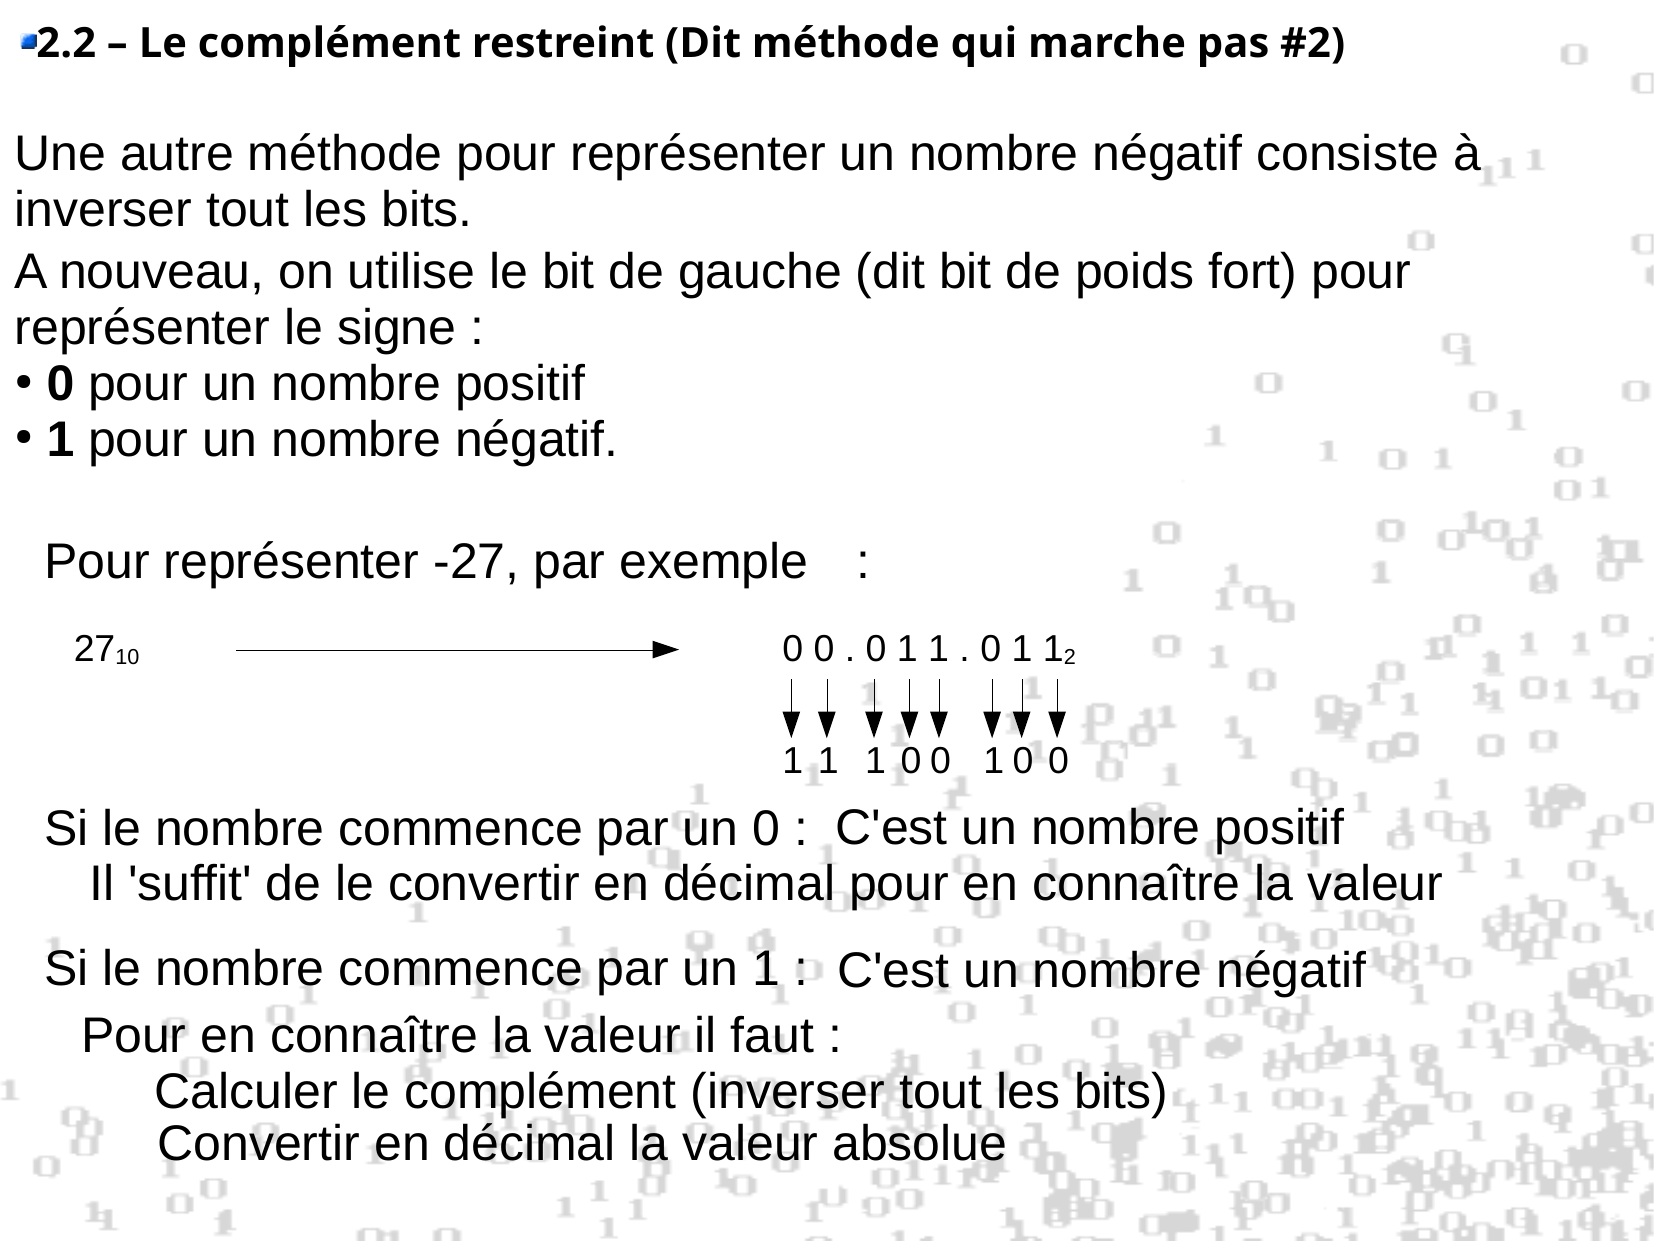

2.2 – Le complément restreint (Dit méthode qui marche pas #2)
Une autre méthode pour représenter un nombre négatif consiste à inverser tout les bits.
A nouveau, on utilise le bit de gauche (dit bit de poids fort) pour représenter le signe :
 0 pour un nombre positif
 1 pour un nombre négatif.
Pour représenter -27, par exemple	:
2710
0 0 . 0 1 1 . 0 1 12
0
1
1
1
0
0
1
0
C'est un nombre positif
Si le nombre commence par un 0 :
	Il 'suffit' de le convertir en décimal pour en connaître la valeur
Si le nombre commence par un 1 :
	C'est un nombre négatif
	Pour en connaître la valeur il faut :
Calculer le complément (inverser tout les bits)
Convertir en décimal la valeur absolue